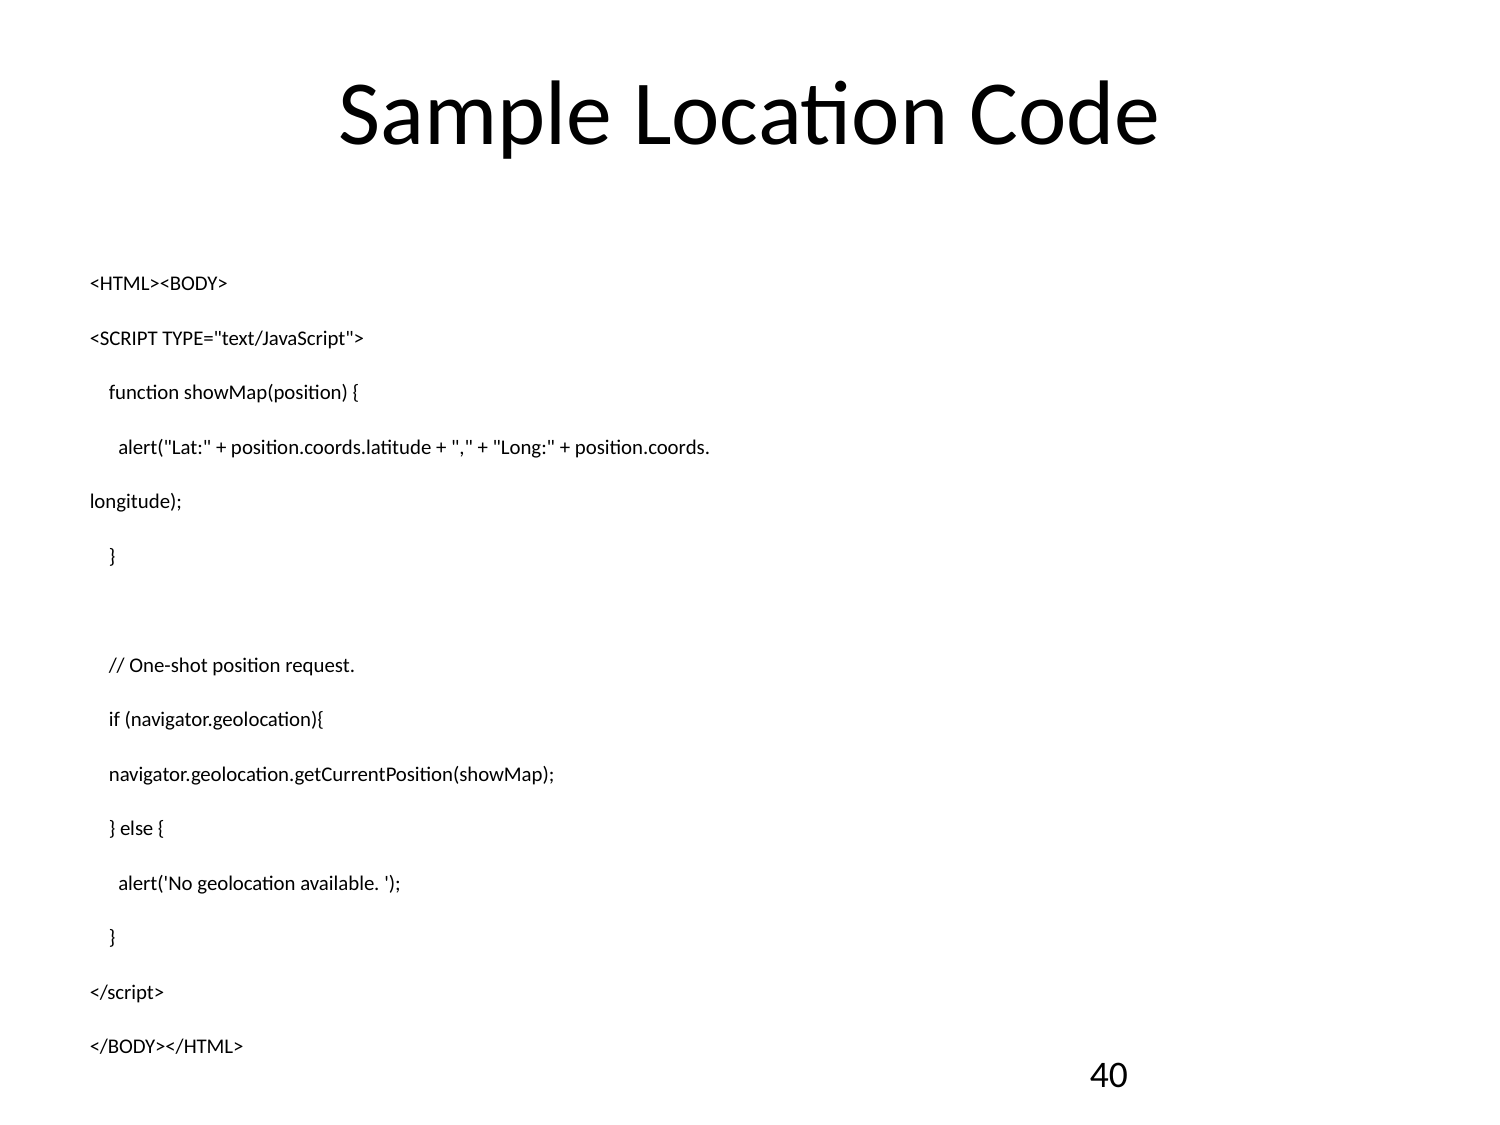

# Sample Location Code
<HTML><BODY>
<SCRIPT TYPE="text/JavaScript">
 function showMap(position) {
 alert("Lat:" + position.coords.latitude + "," + "Long:" + position.coords.
longitude);
 }
 // One-shot position request.
 if (navigator.geolocation){
 navigator.geolocation.getCurrentPosition(showMap);
 } else {
 alert('No geolocation available. ');
 }
</script>
</BODY></HTML>